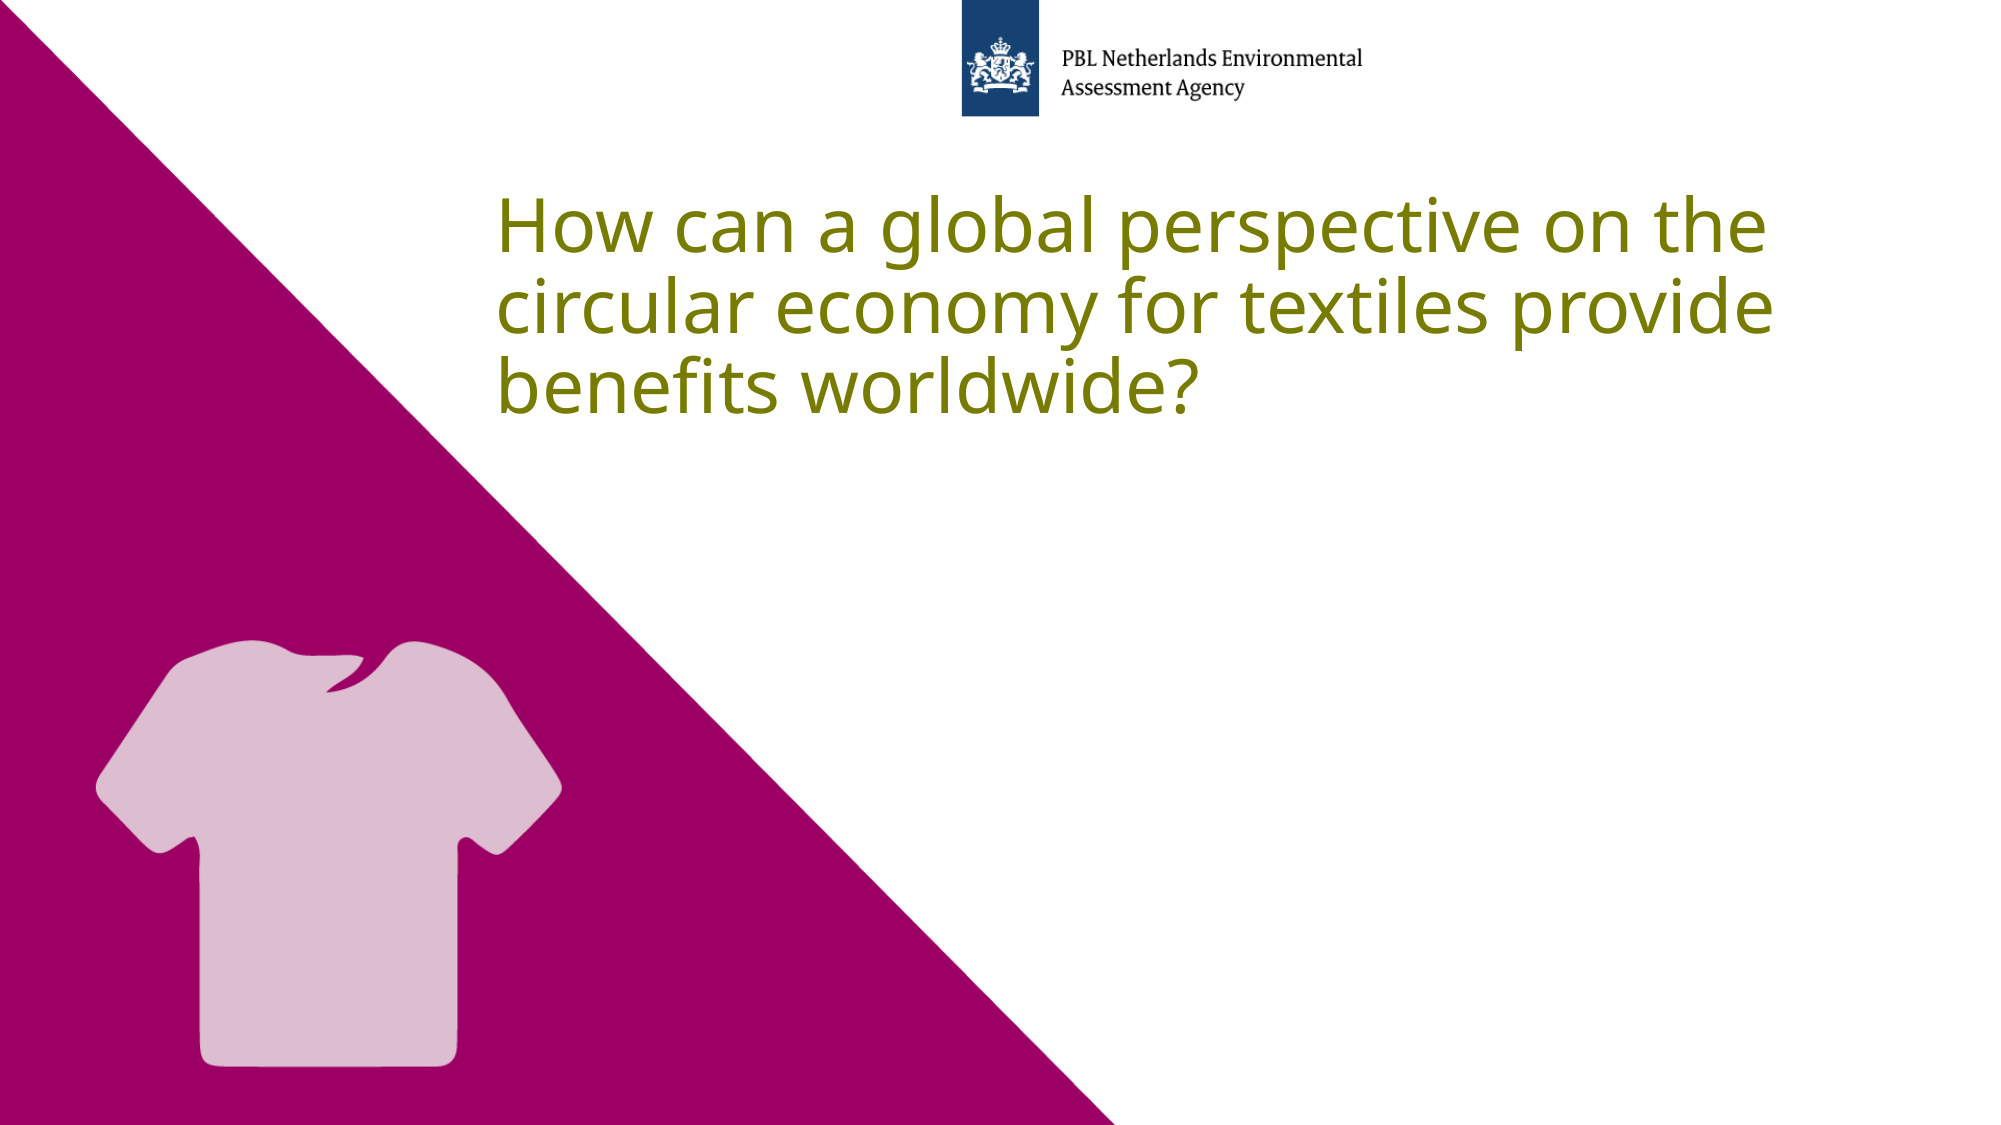

# How can a global perspective on the circular economy for textiles provide benefits worldwide?